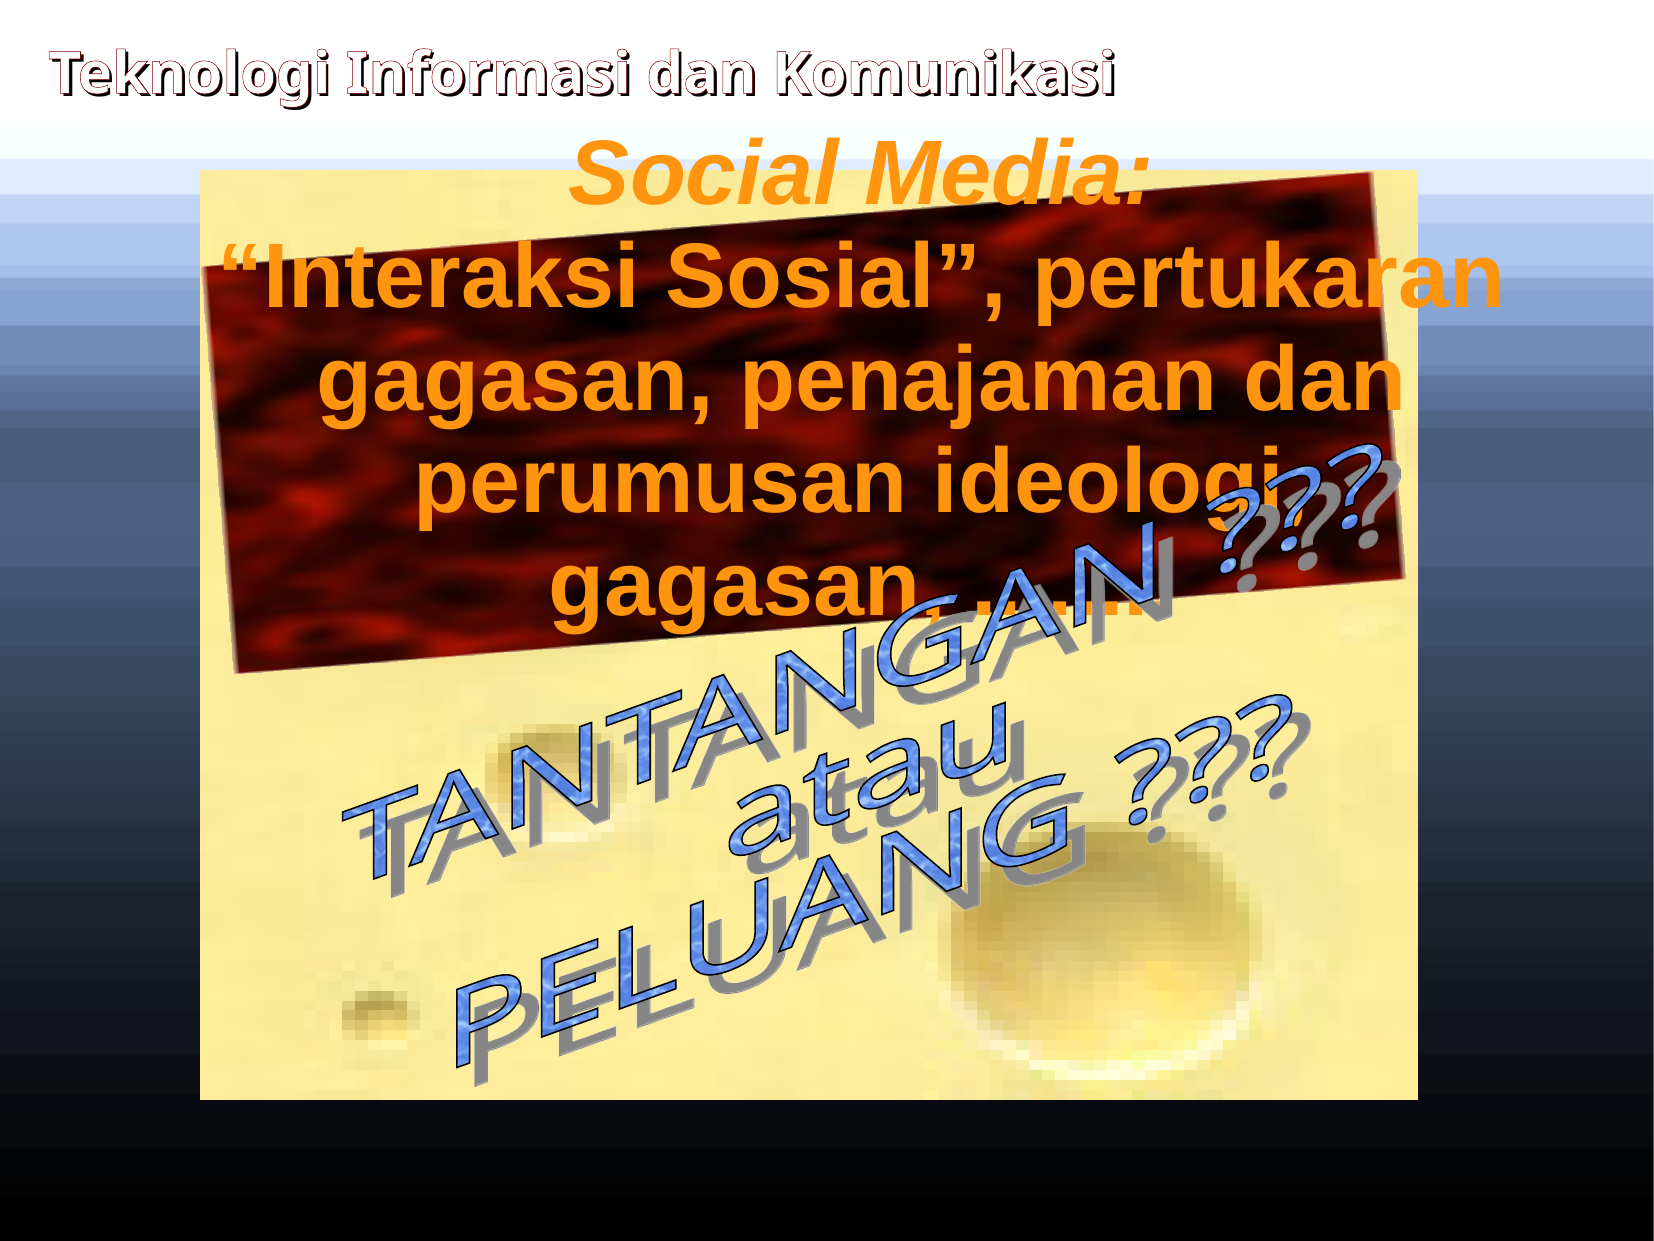

Teknologi Informasi dan Komunikasi
# Social Media: “Interaksi Sosial”, pertukaran gagasan, penajaman dan perumusan ideologi, gagasan, ........
TANTANGAN ???
atau
PELUANG ???